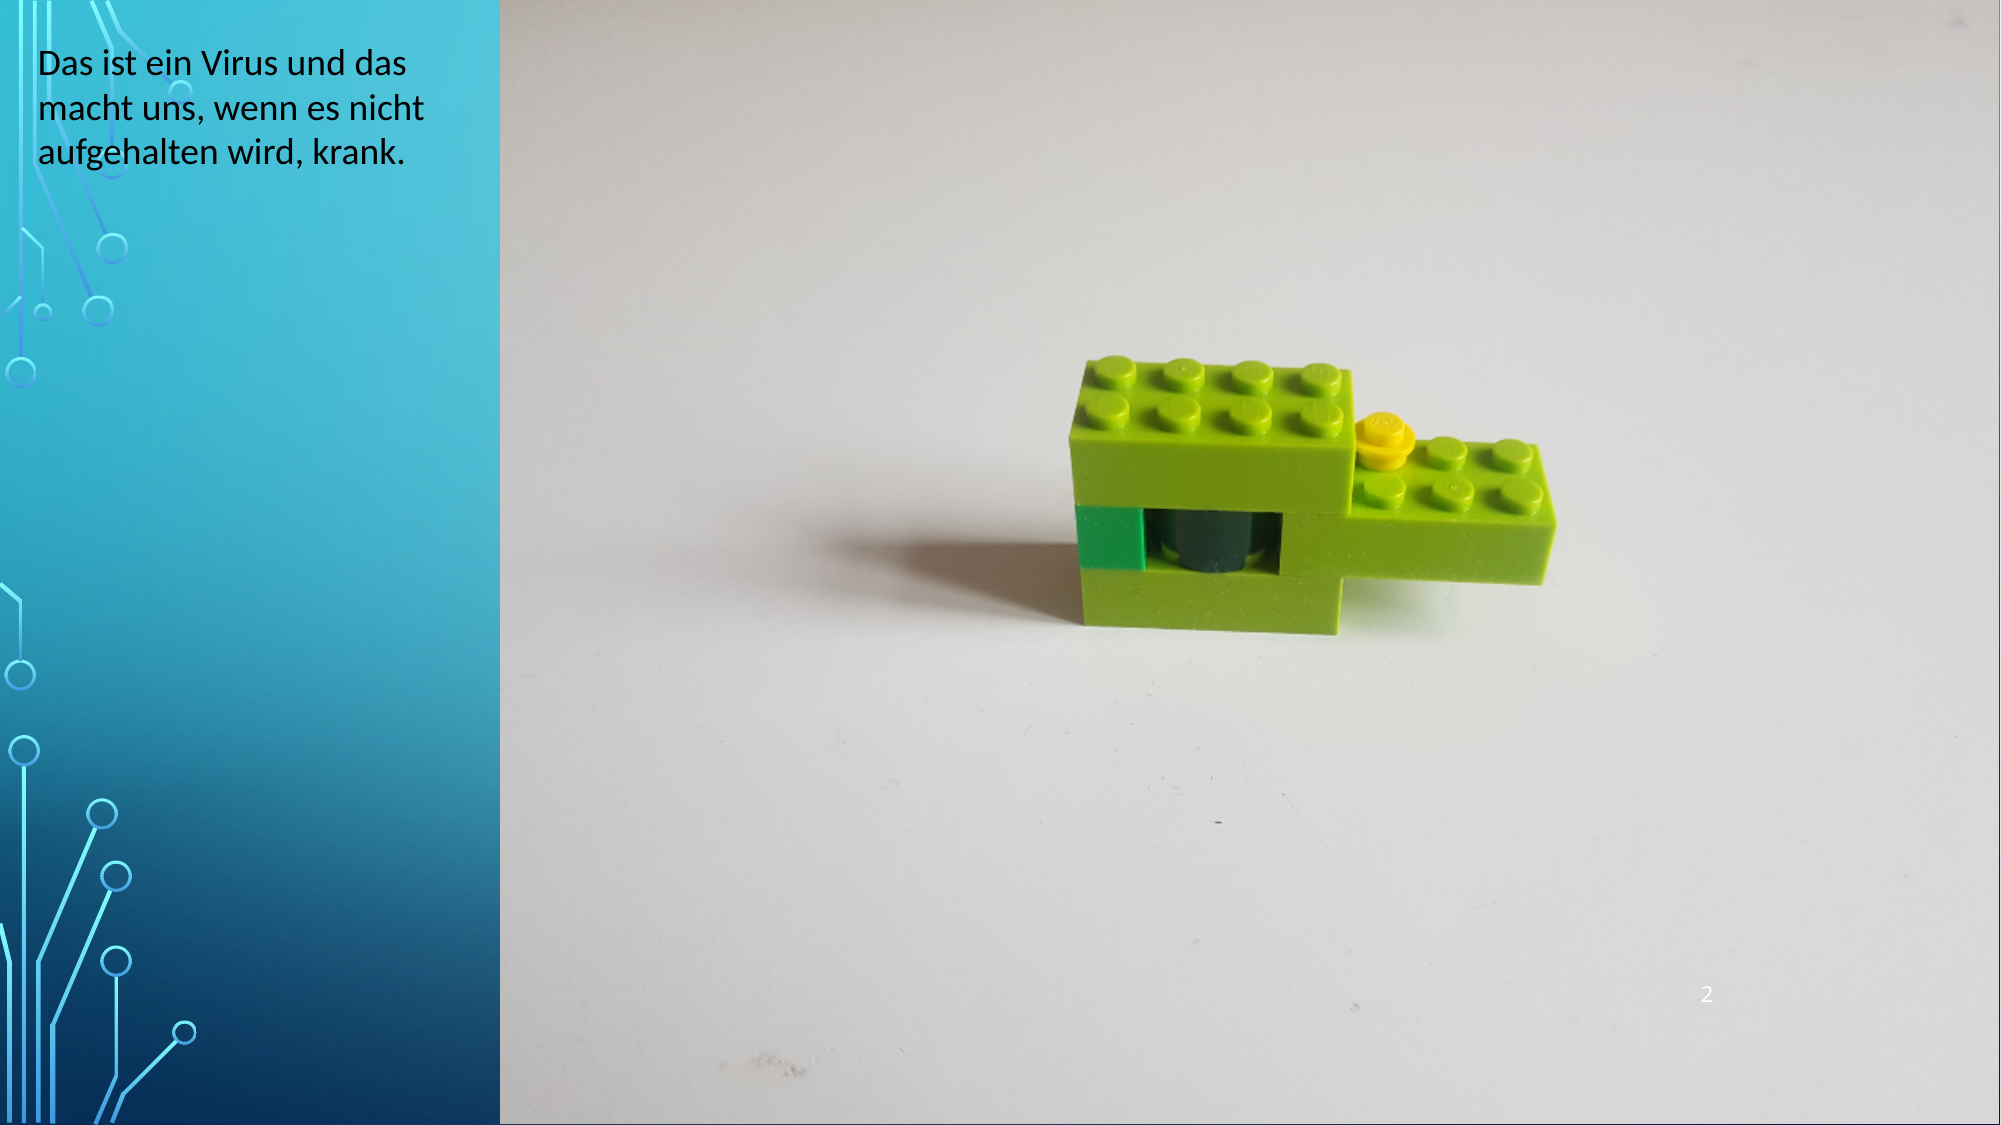

Das ist ein Virus und das macht uns, wenn es nicht aufgehalten wird, krank.